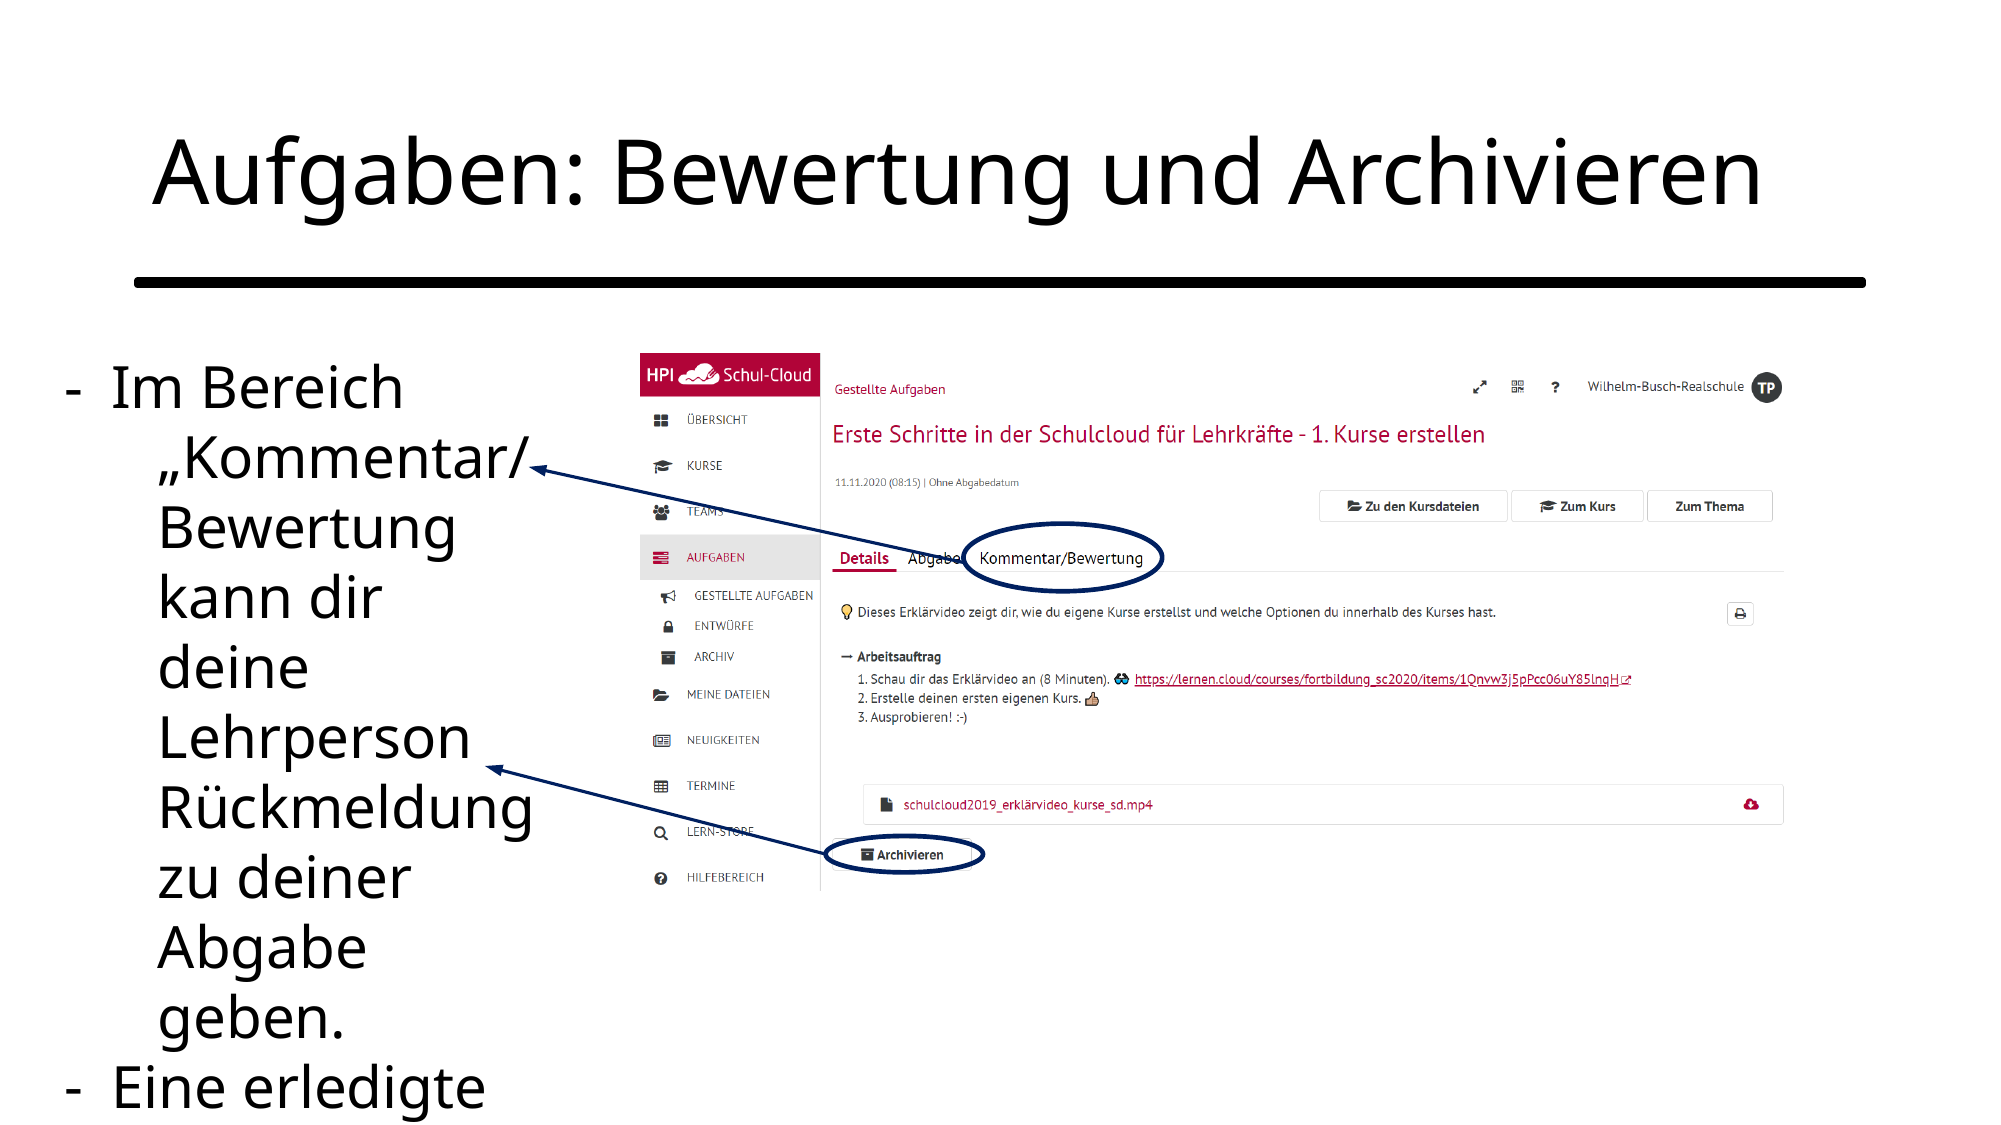

# Aufgaben: Bewertung und Archivieren
Im Bereich „Kommentar/Bewertung kann dir deine Lehrperson Rückmeldung zu deiner Abgabe geben.
Eine erledigte Aufgabe kannst du archivieren. Mit dieser Funktion kannst du den Überblick über deinen Aufgabenbereich behalten.